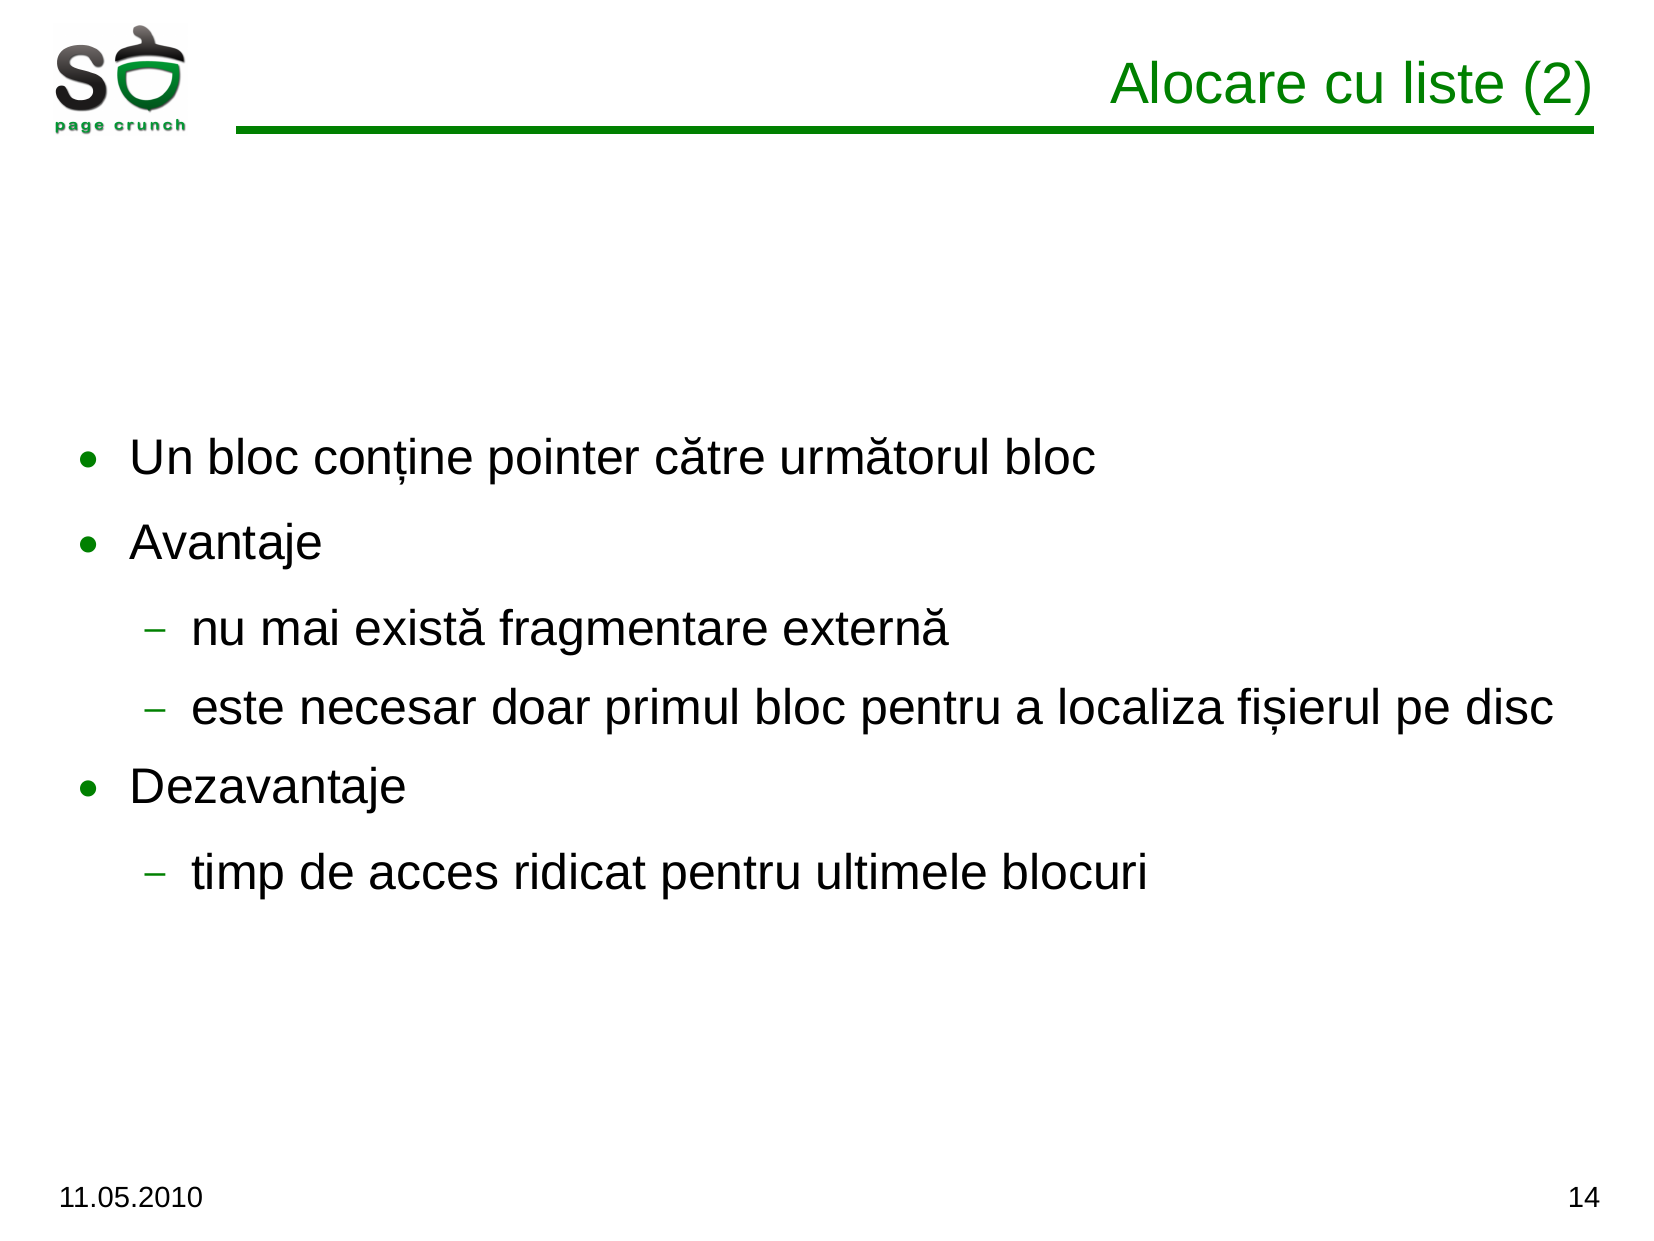

# Alocare cu liste (2)
Un bloc conține pointer către următorul bloc
Avantaje
nu mai există fragmentare externă
este necesar doar primul bloc pentru a localiza fișierul pe disc
Dezavantaje
timp de acces ridicat pentru ultimele blocuri
11.05.2010
14